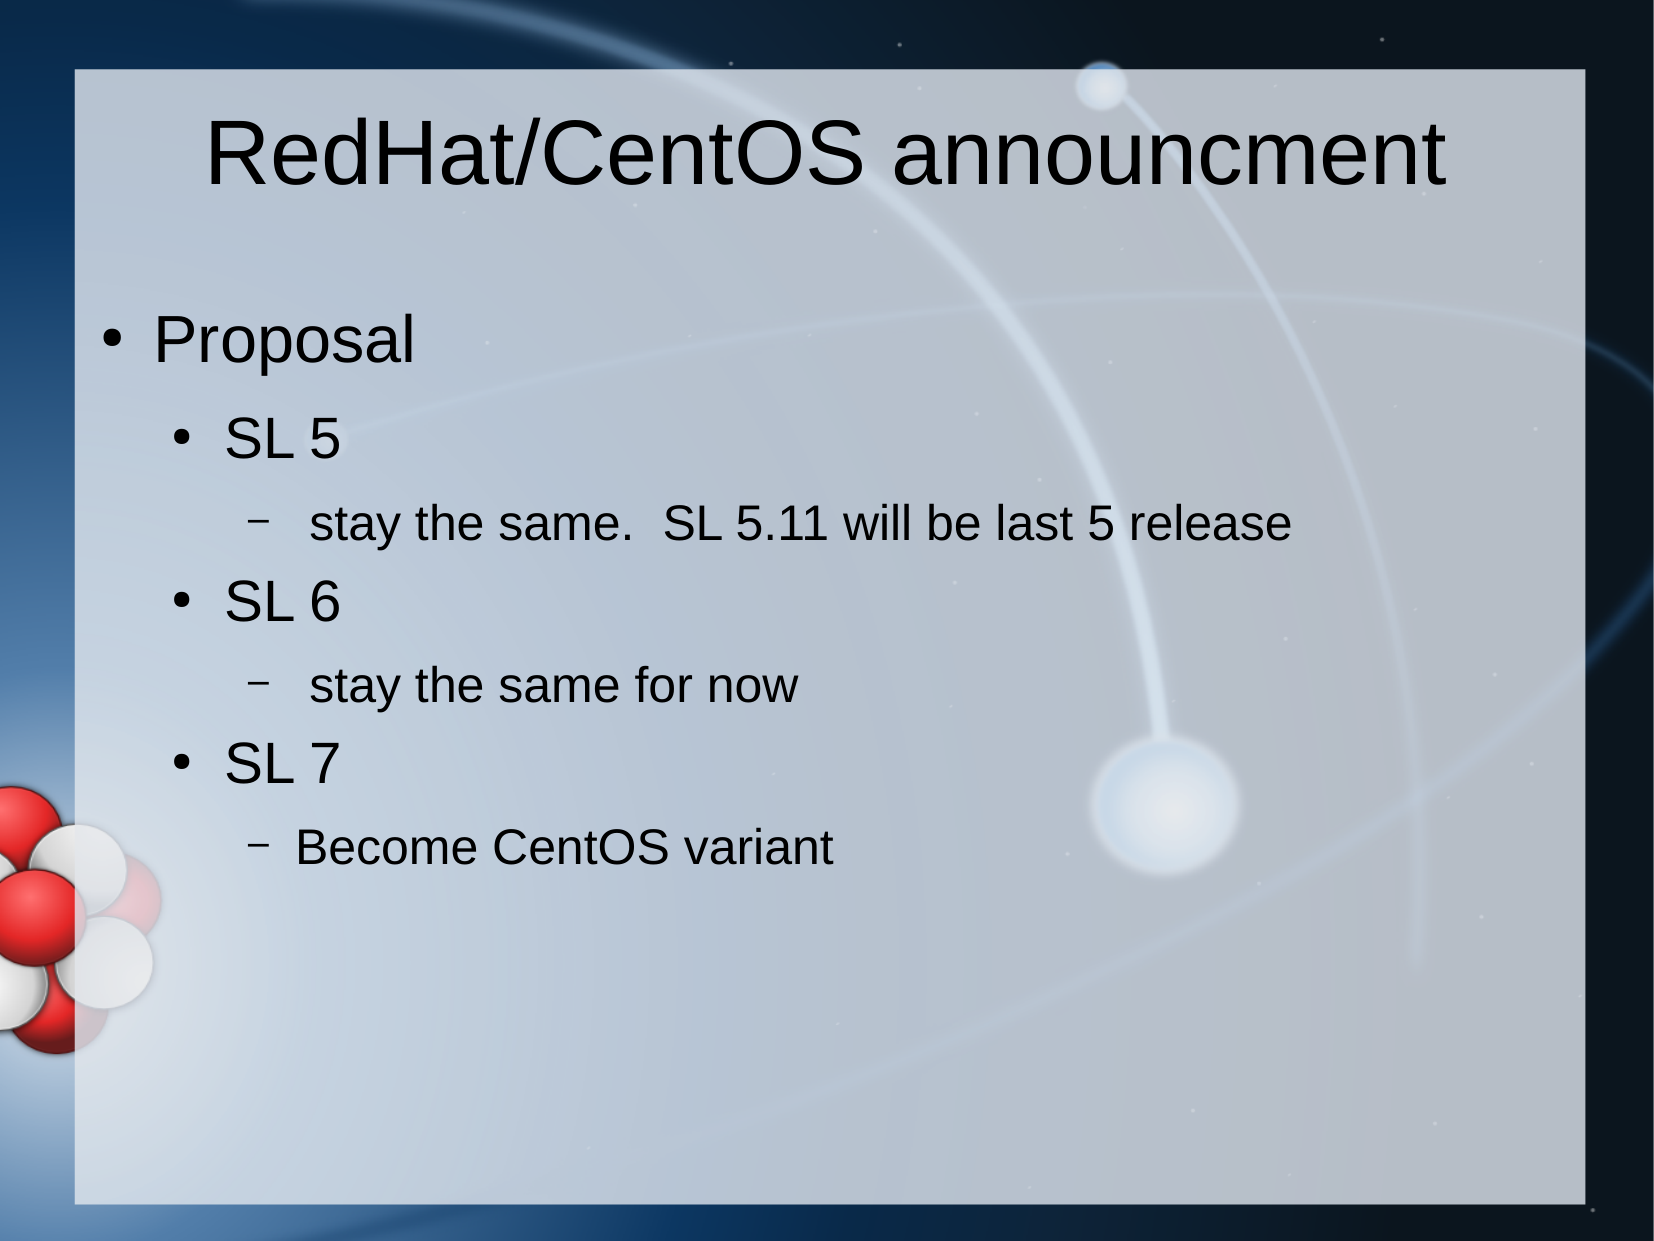

# RedHat/CentOS announcment
Proposal
SL 5
 stay the same. SL 5.11 will be last 5 release
SL 6
 stay the same for now
SL 7
Become CentOS variant